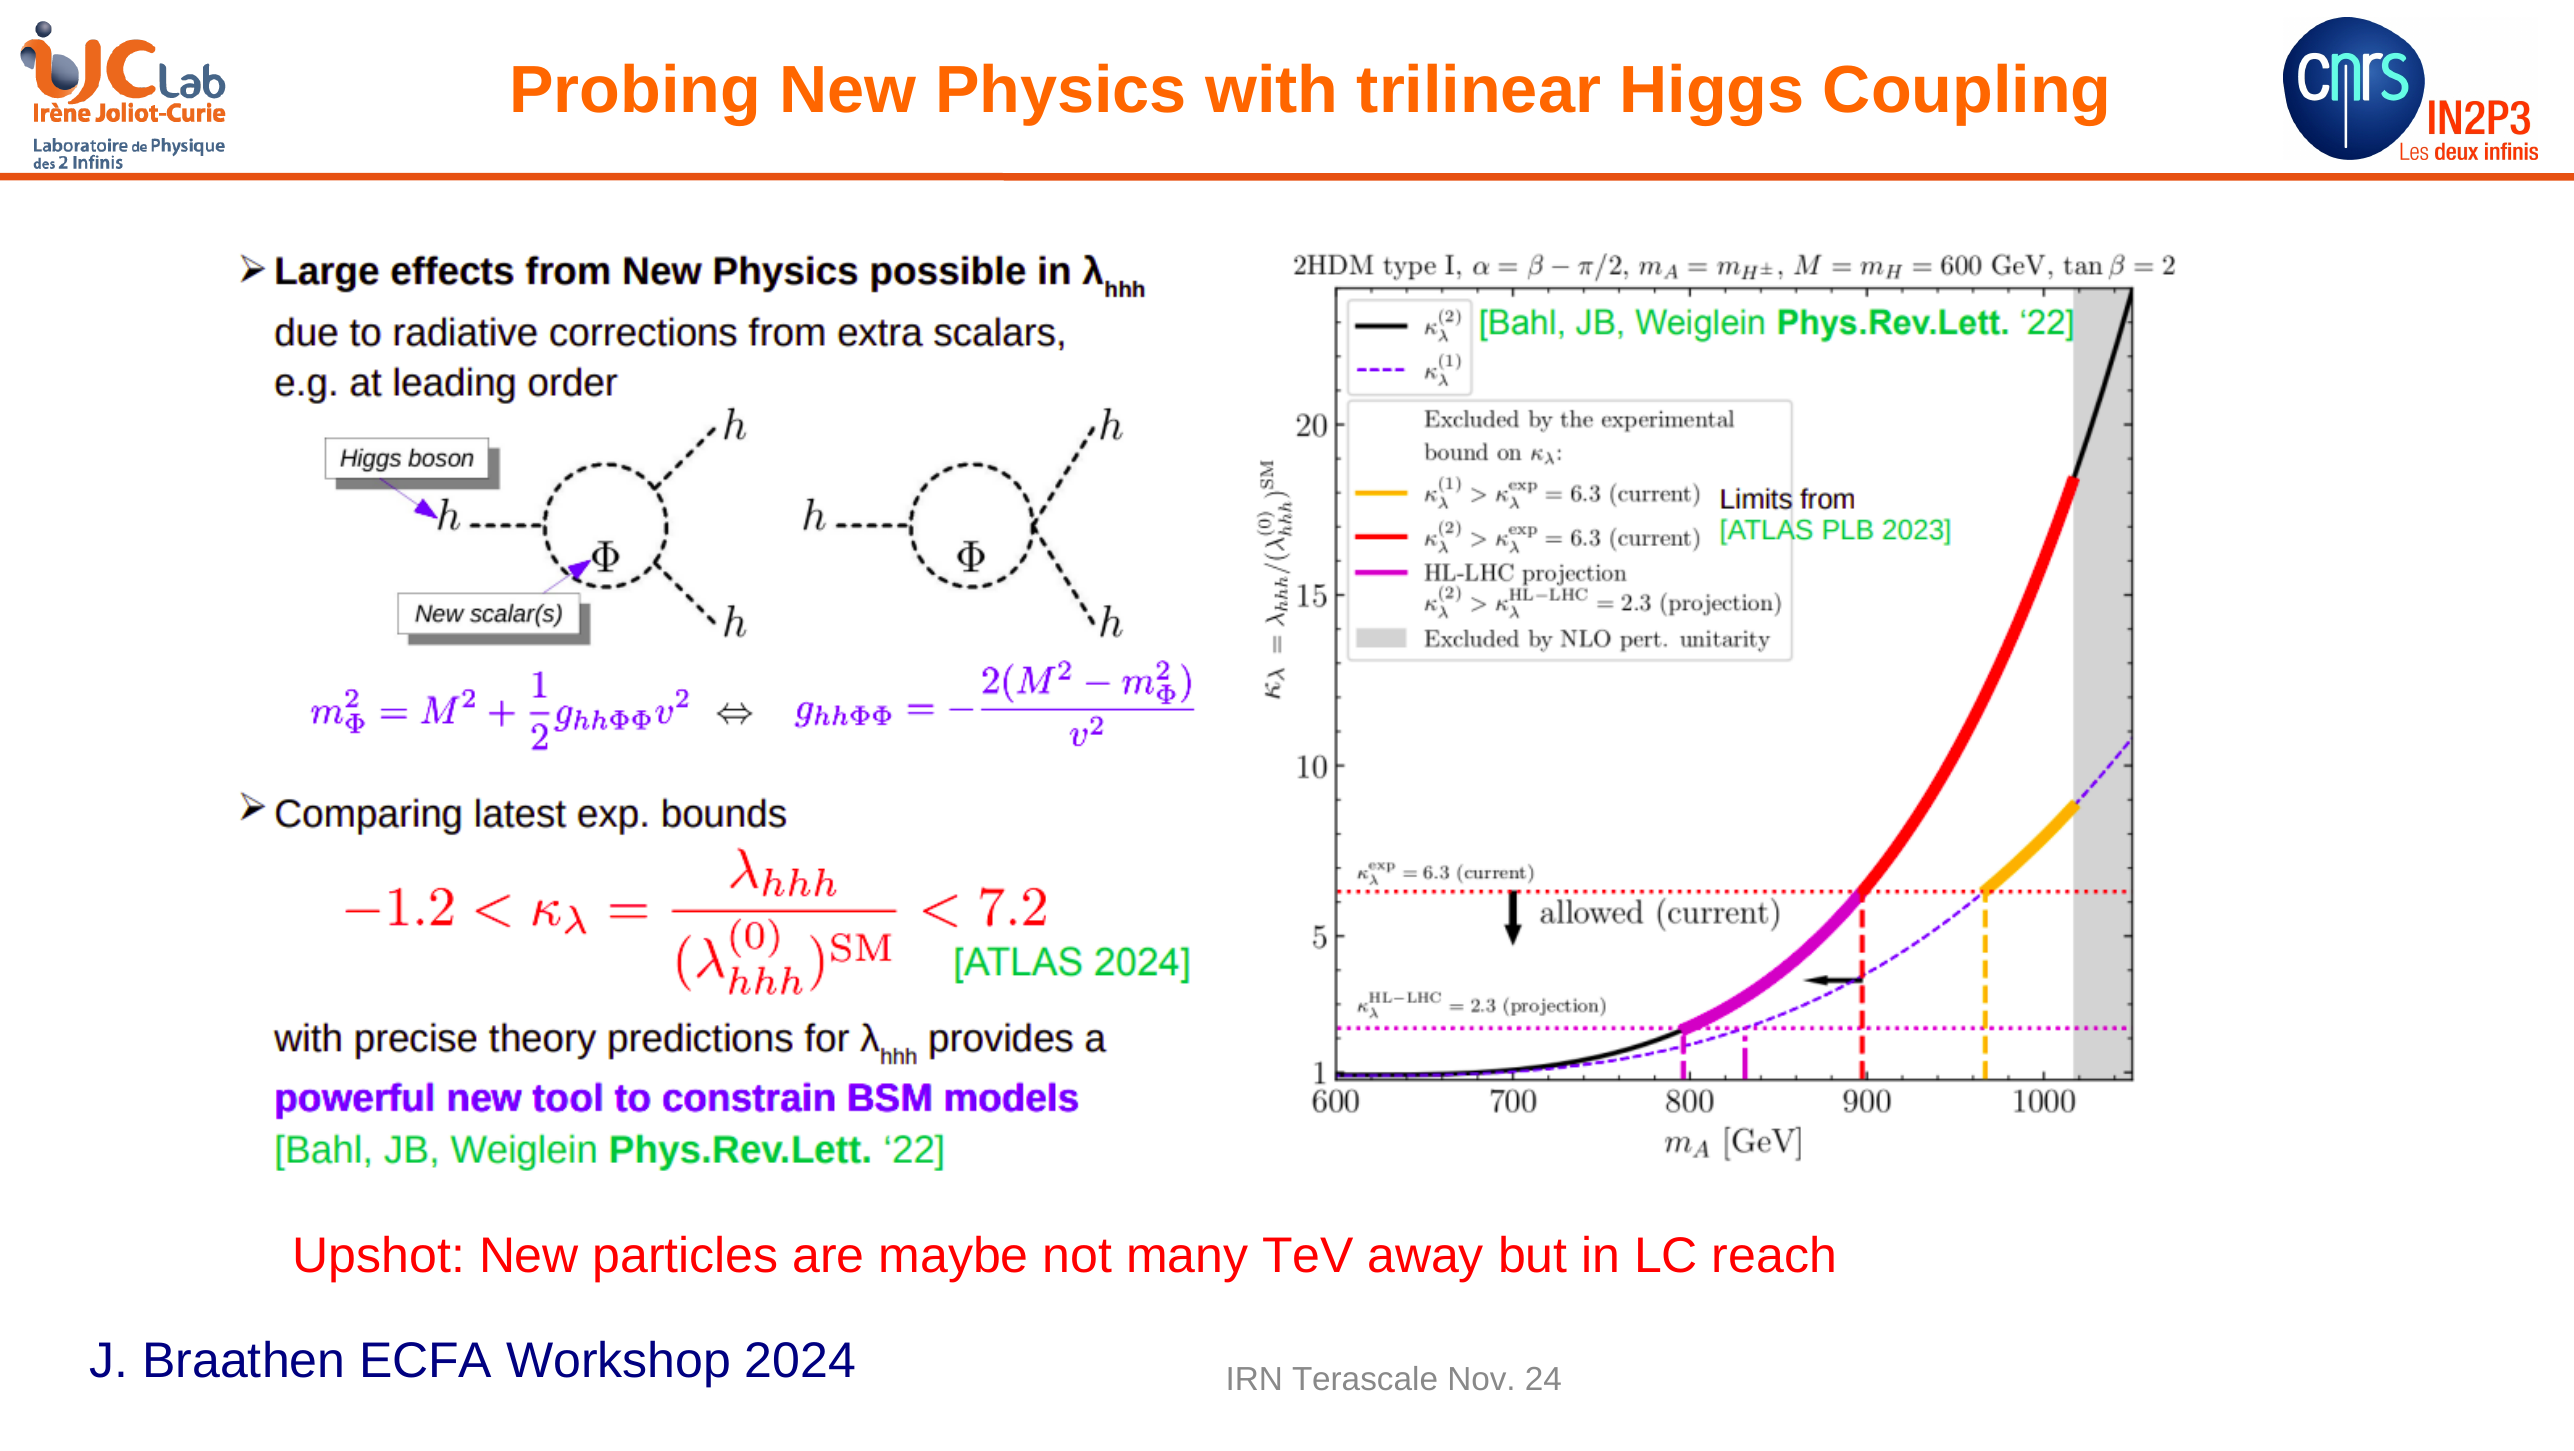

# Probing New Physics with trilinear Higgs Coupling
Upshot: New particles are maybe not many TeV away but in LC reach
J. Braathen ECFA Workshop 2024